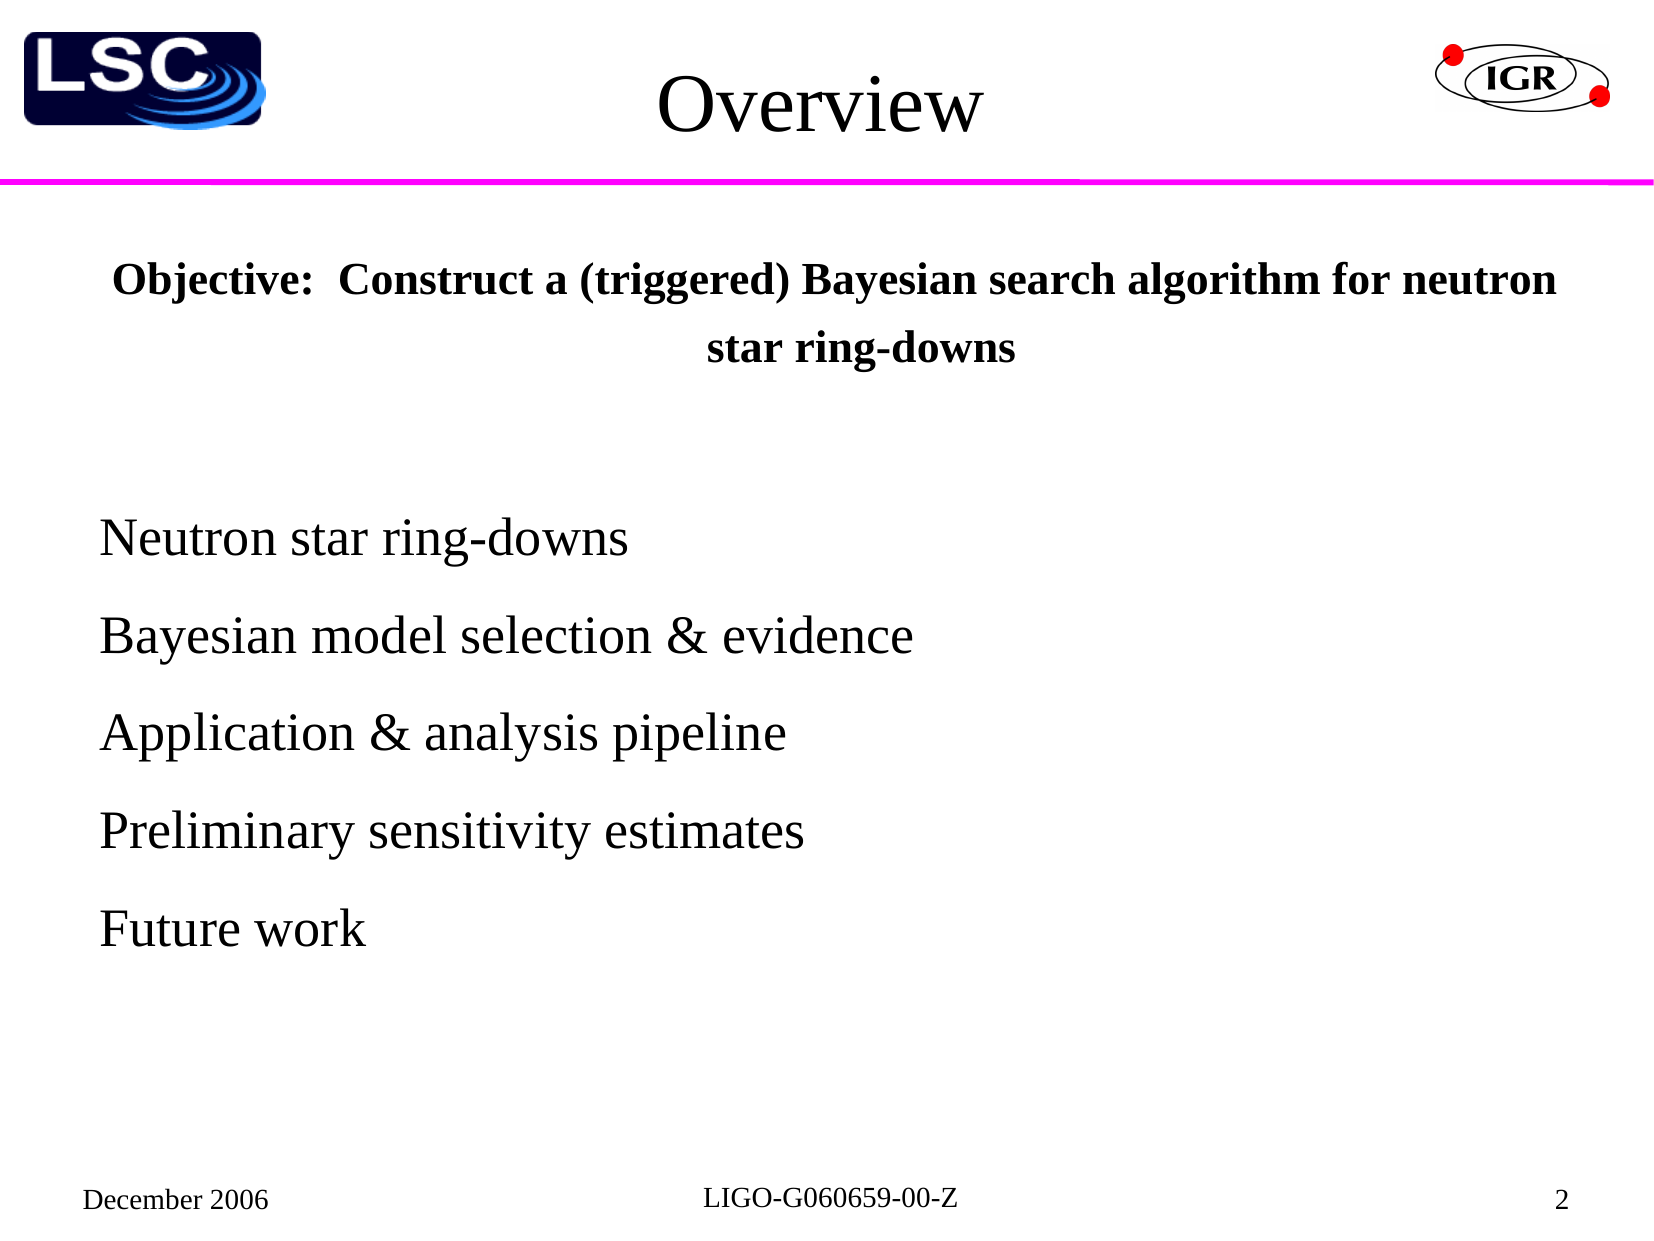

# Overview
Objective: Construct a (triggered) Bayesian search algorithm for neutron star ring-downs
Neutron star ring-downs
Bayesian model selection & evidence
Application & analysis pipeline
Preliminary sensitivity estimates
Future work
December 2006
2
LIGO-G060659-00-Z